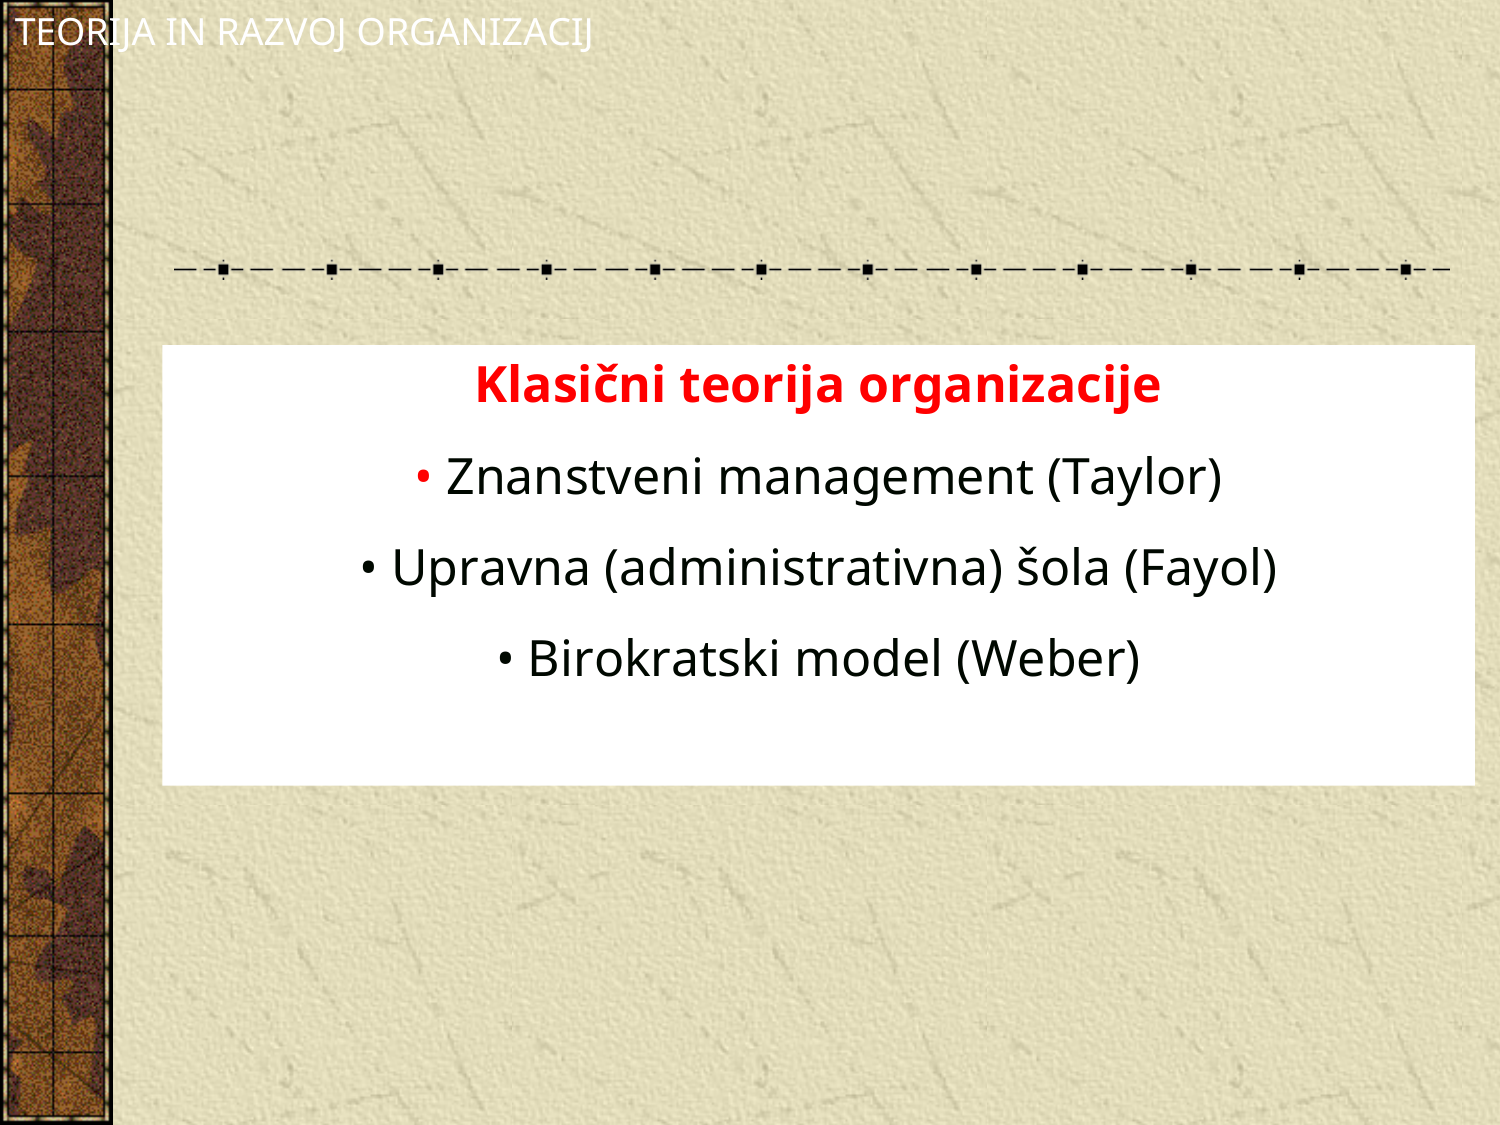

TEORIJA IN RAZVOJ ORGANIZACIJ
Klasični teorija organizacije
• Znanstveni management (Taylor)
• Upravna (administrativna) šola (Fayol)
• Birokratski model (Weber)